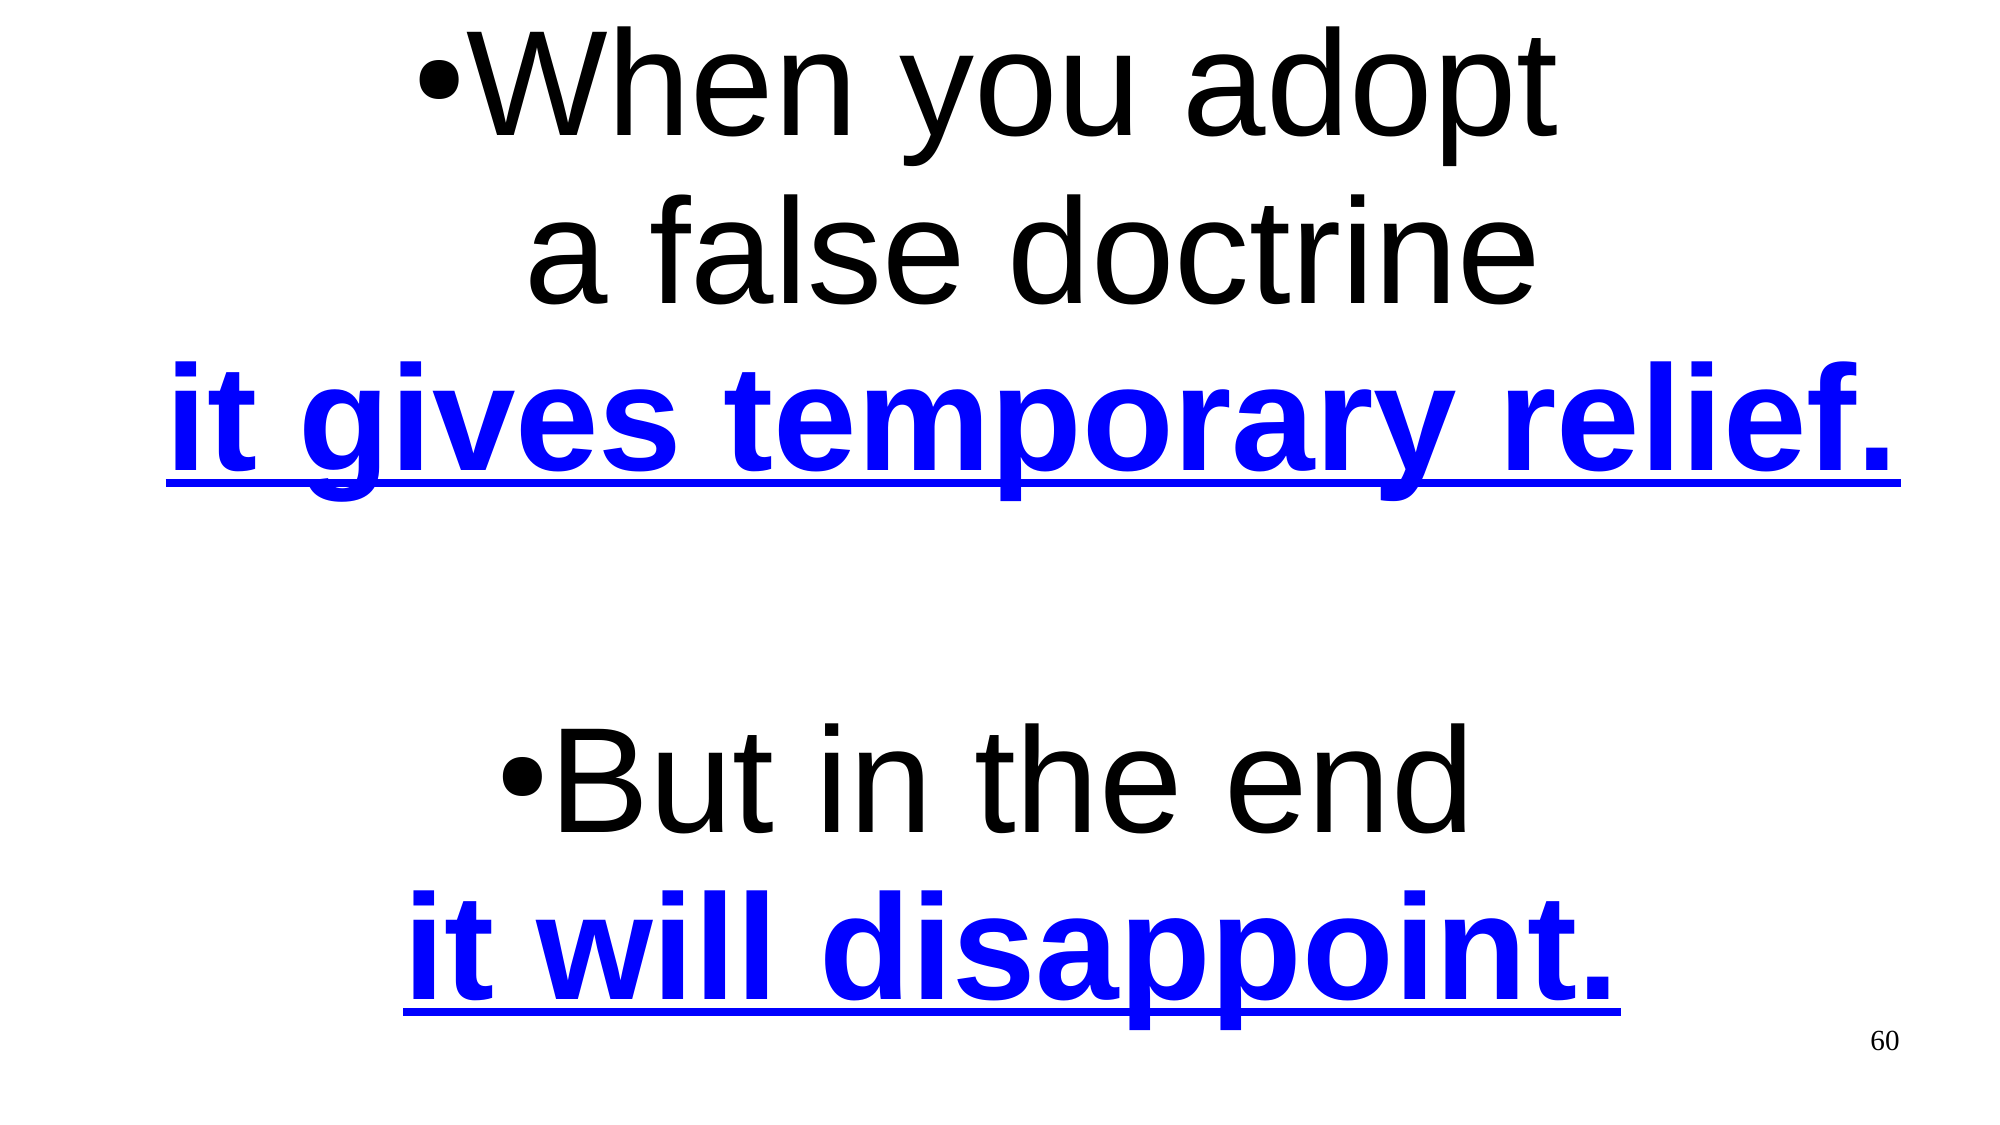

# When you adopt a false doctrine it gives temporary relief.
But in the end
it will disappoint.
60